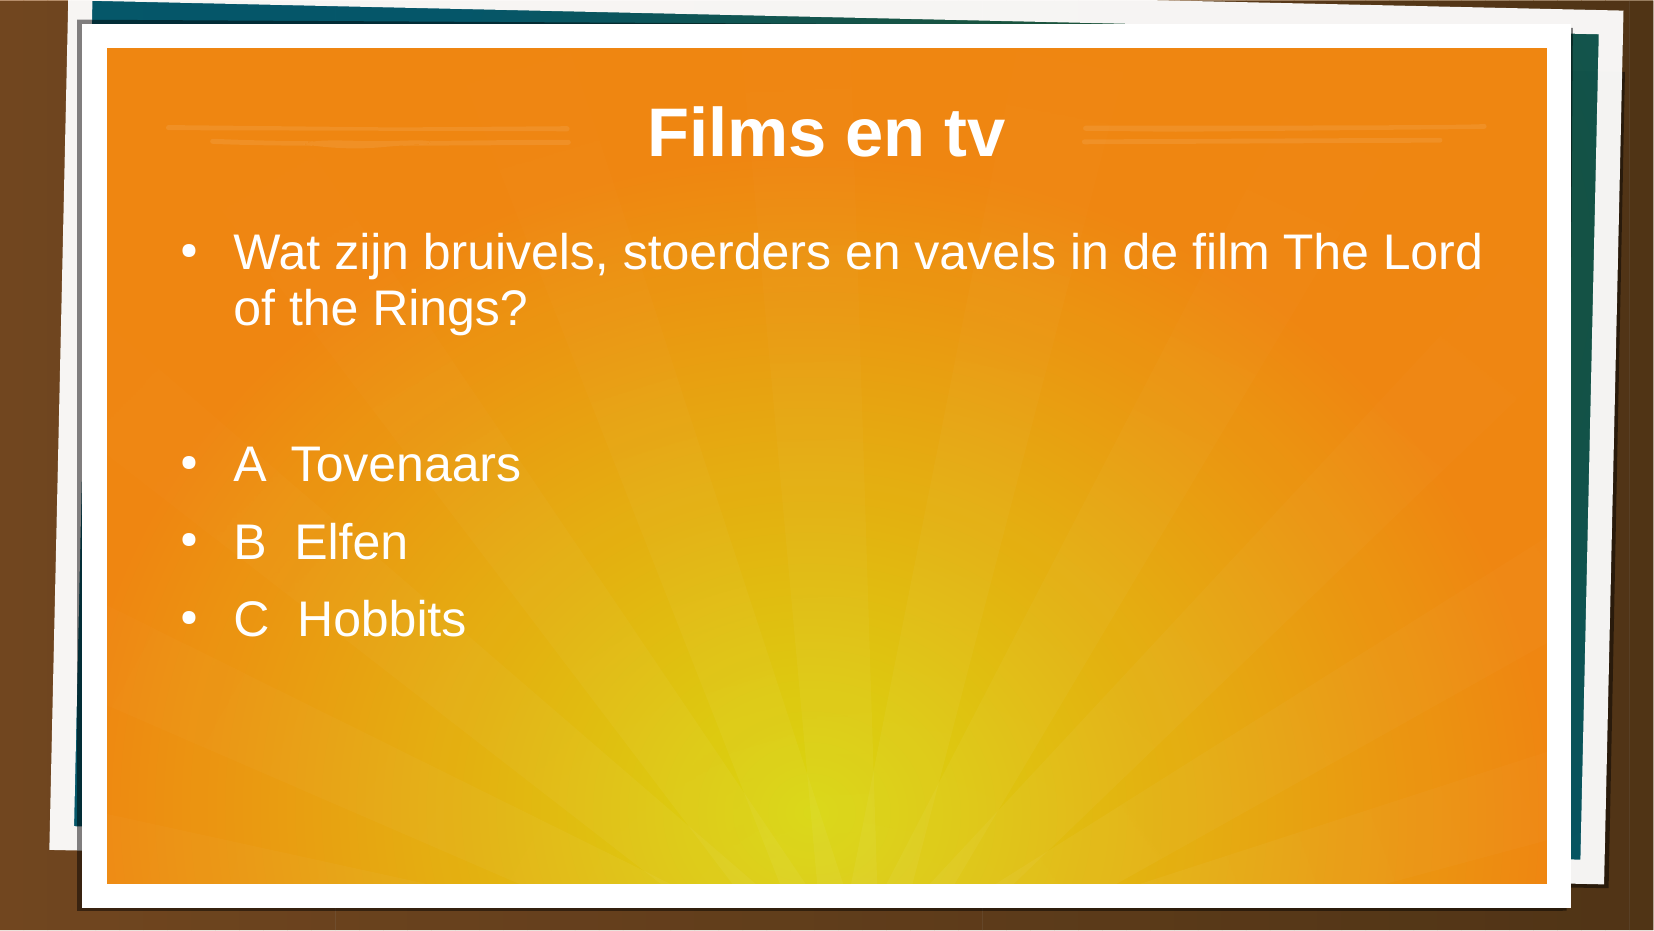

# Films en tv
Wat zijn bruivels, stoerders en vavels in de film The Lord of the Rings?
A Tovenaars
B Elfen
C Hobbits